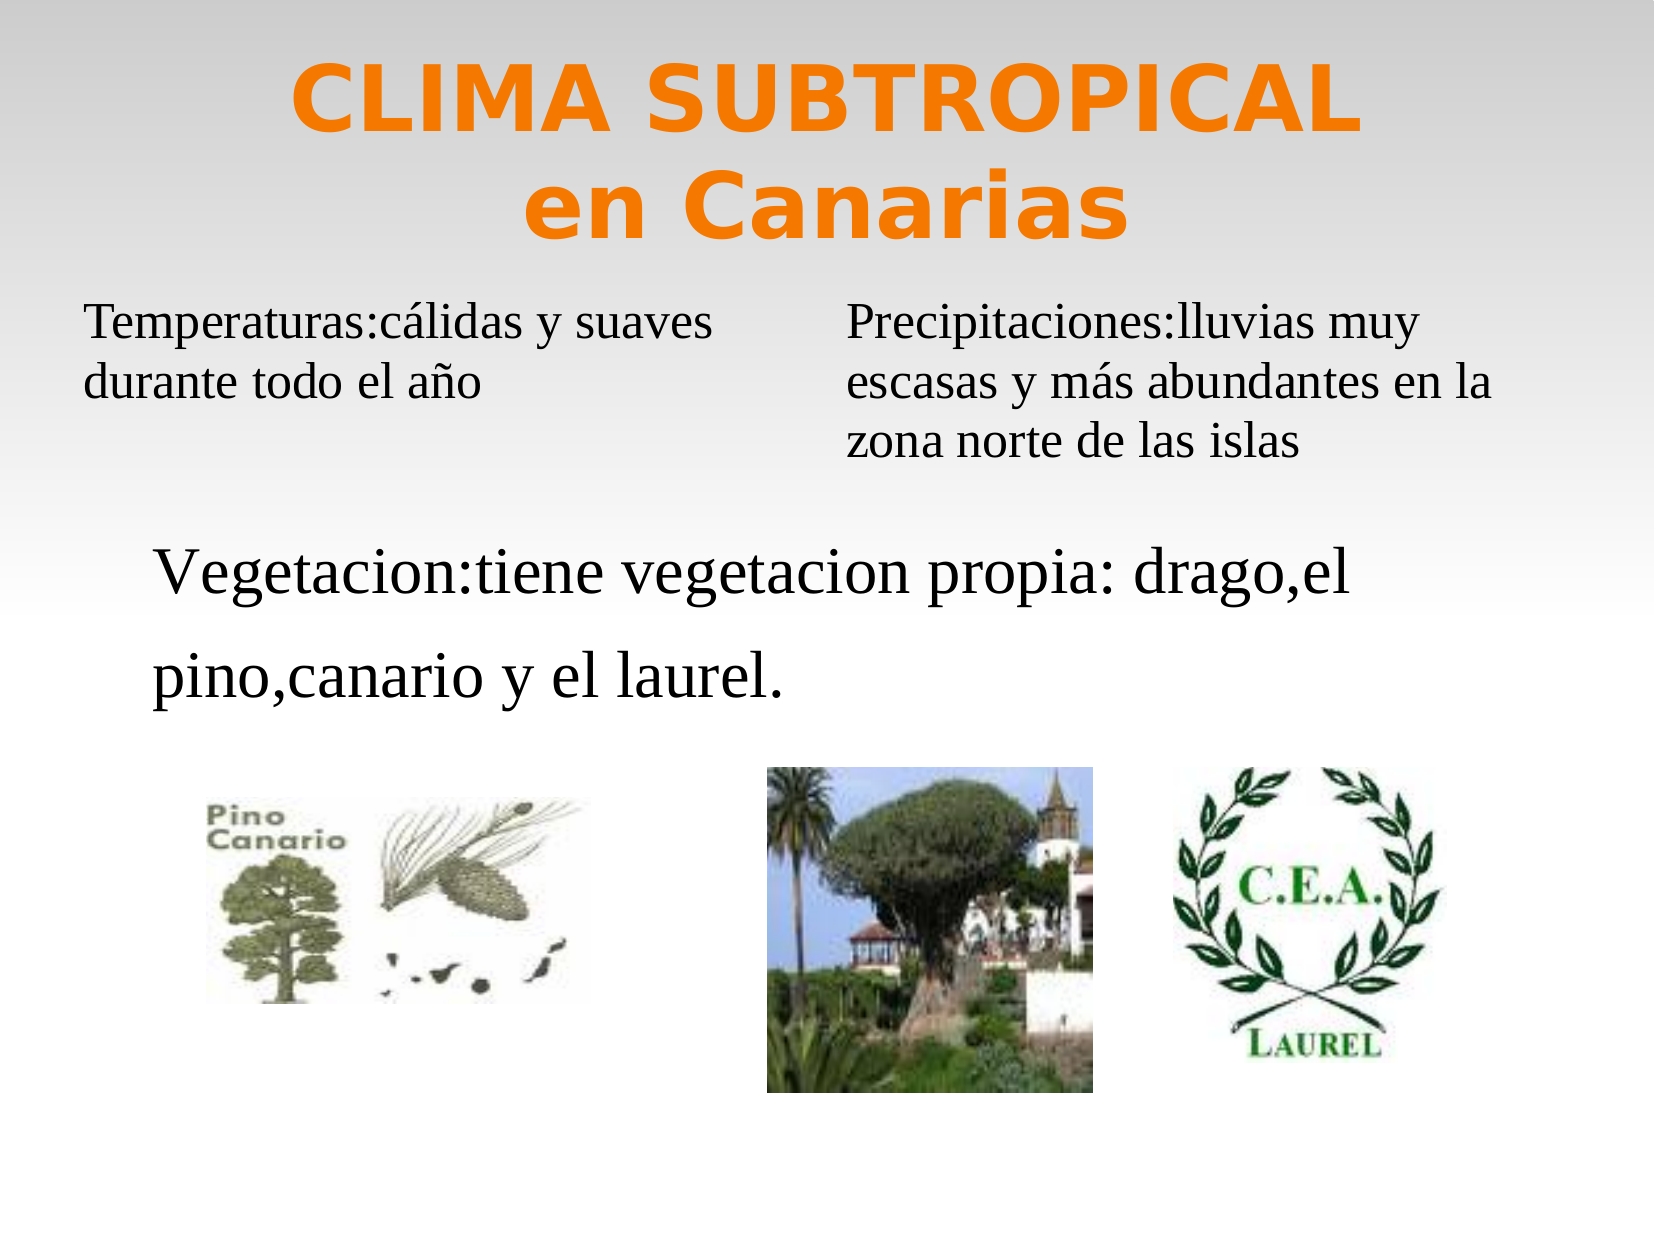

# CLIMA SUBTROPICAL en Canarias
Vegetacion:tiene vegetacion propia: drago,el
pino,canario y el laurel.